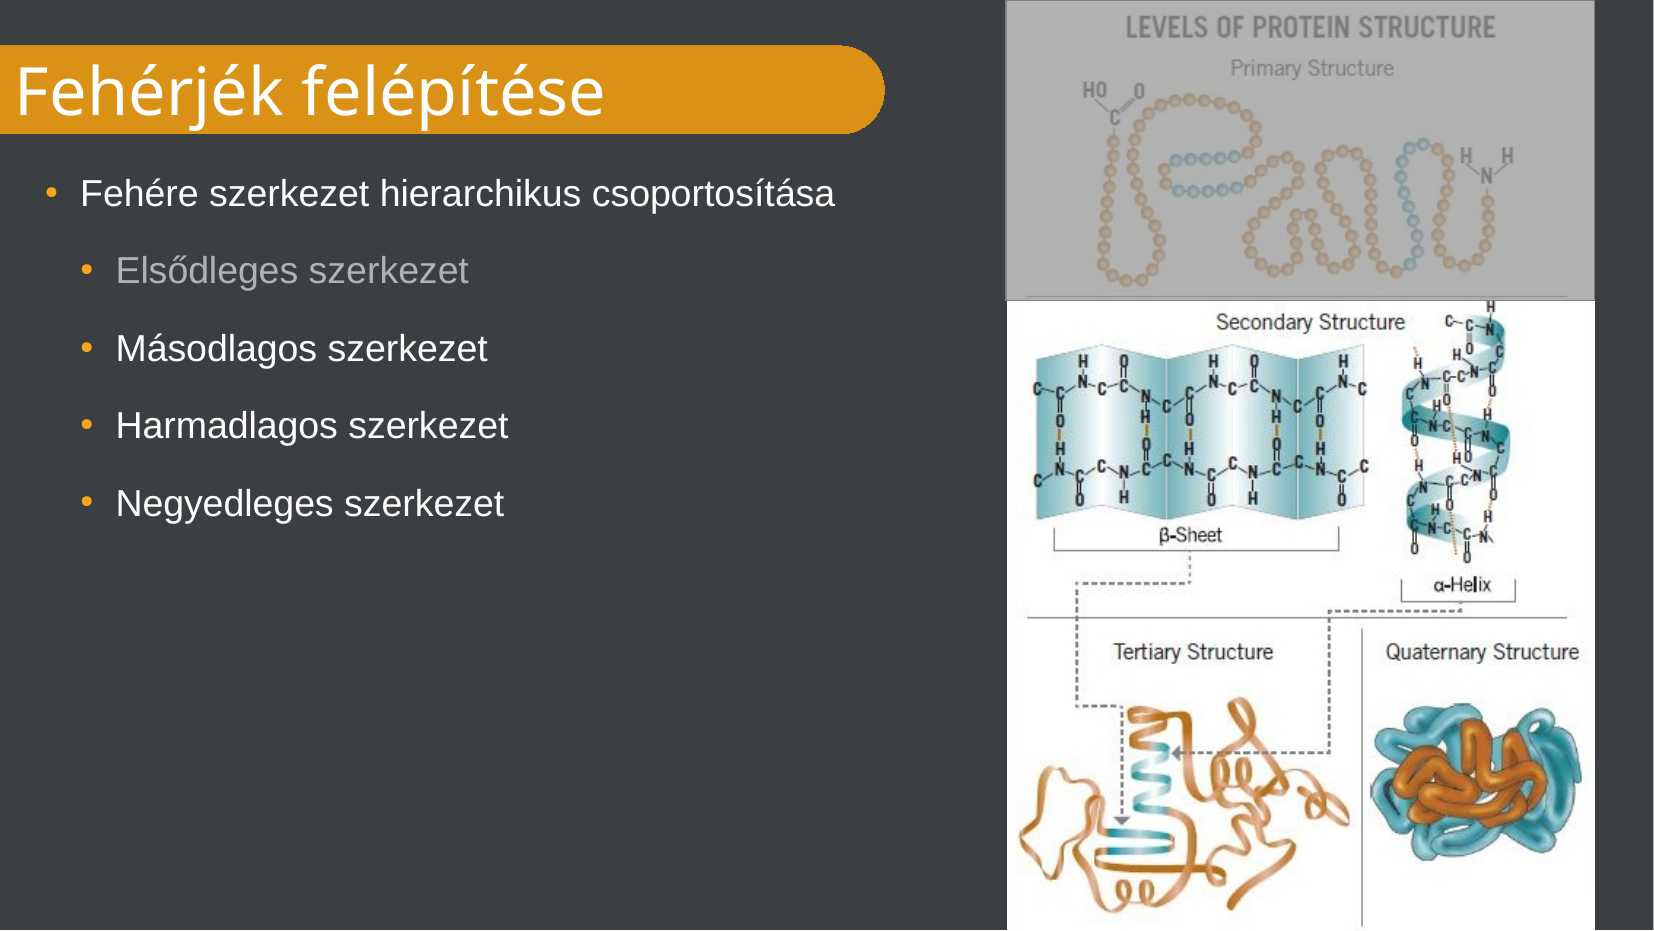

Fehérjék felépítése
Fehére szerkezet hierarchikus csoportosítása
Elsődleges szerkezet
Másodlagos szerkezet
Harmadlagos szerkezet
Negyedleges szerkezet